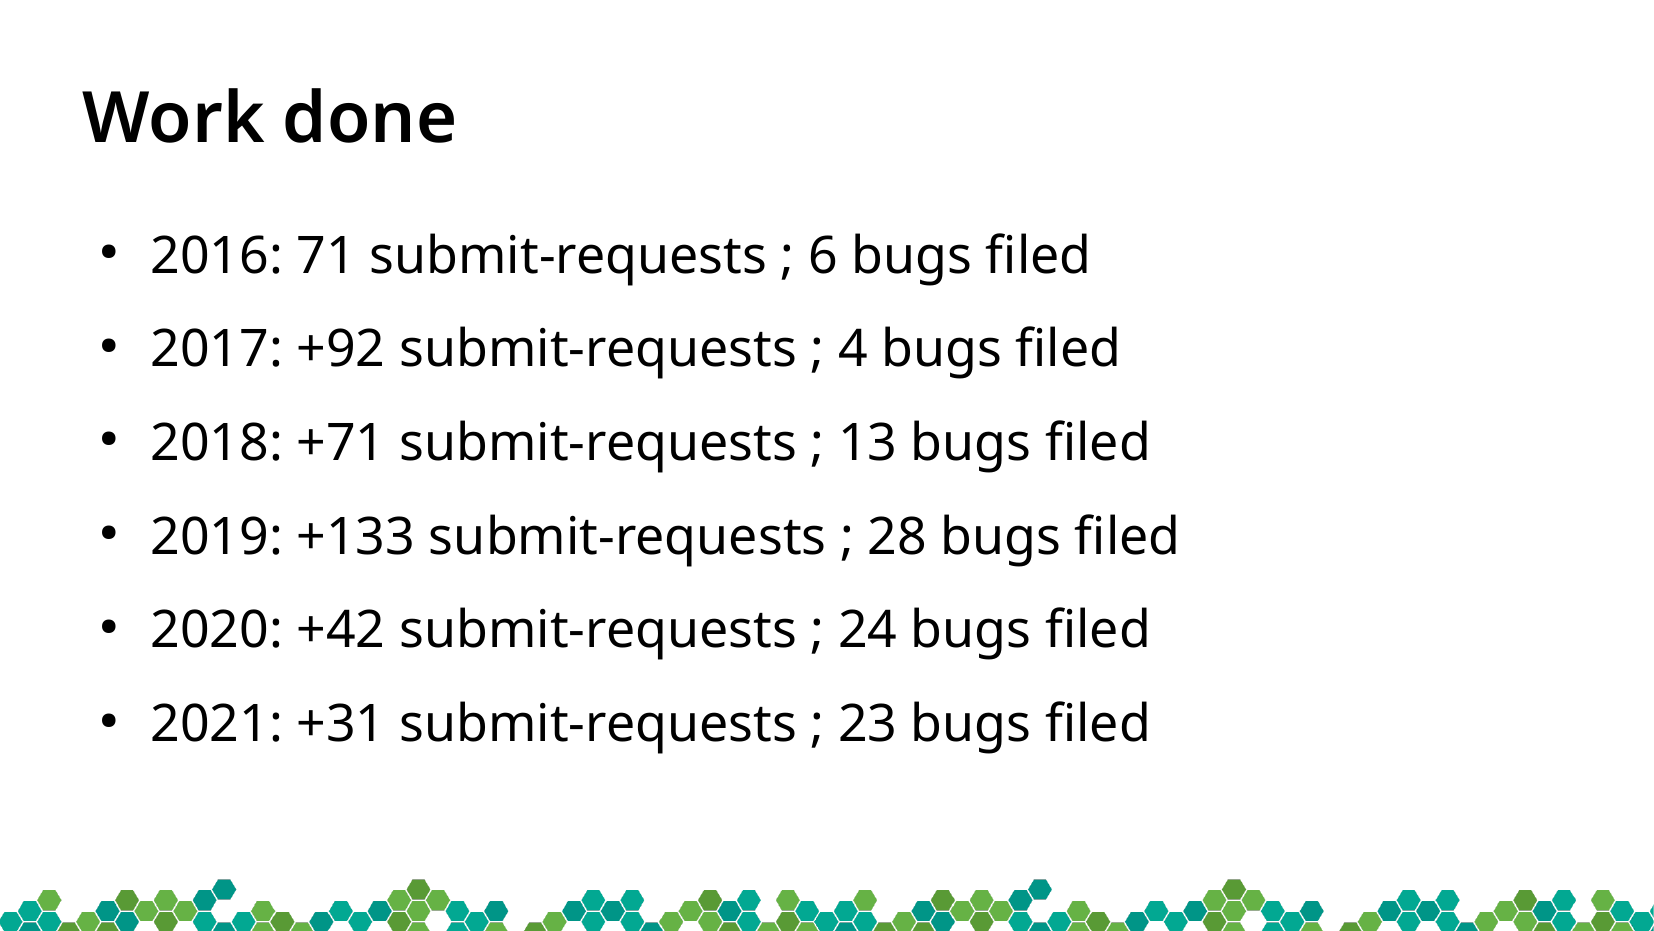

# Work done
2016: 71 submit-requests ; 6 bugs filed
2017: +92 submit-requests ; 4 bugs filed
2018: +71 submit-requests ; 13 bugs filed
2019: +133 submit-requests ; 28 bugs filed
2020: +42 submit-requests ; 24 bugs filed
2021: +31 submit-requests ; 23 bugs filed